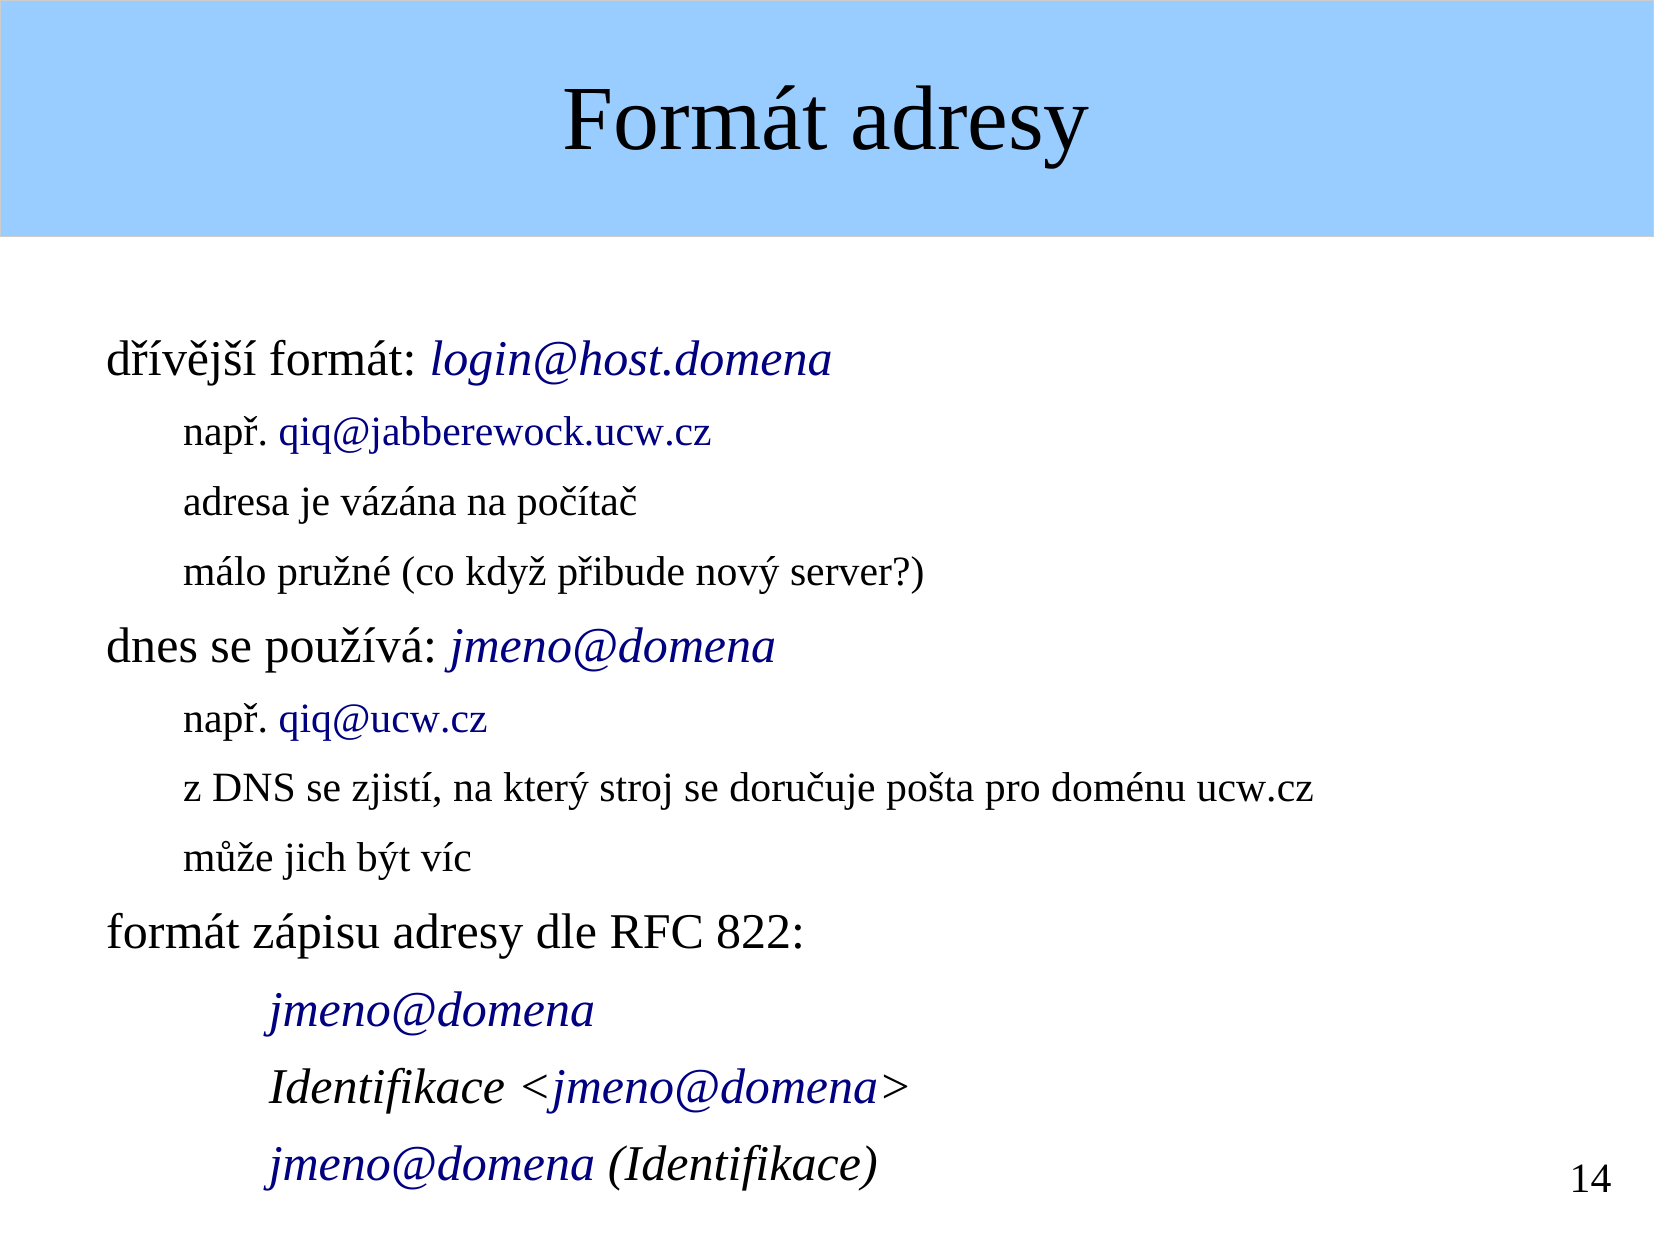

# Formát adresy
dřívější formát: login@host.domena
např. qiq@jabberewock.ucw.cz
adresa je vázána na počítač
málo pružné (co když přibude nový server?)
dnes se používá: jmeno@domena
např. qiq@ucw.cz
z DNS se zjistí, na který stroj se doručuje pošta pro doménu ucw.cz
může jich být víc
formát zápisu adresy dle RFC 822:
 jmeno@domena
 Identifikace <jmeno@domena>
 jmeno@domena (Identifikace)